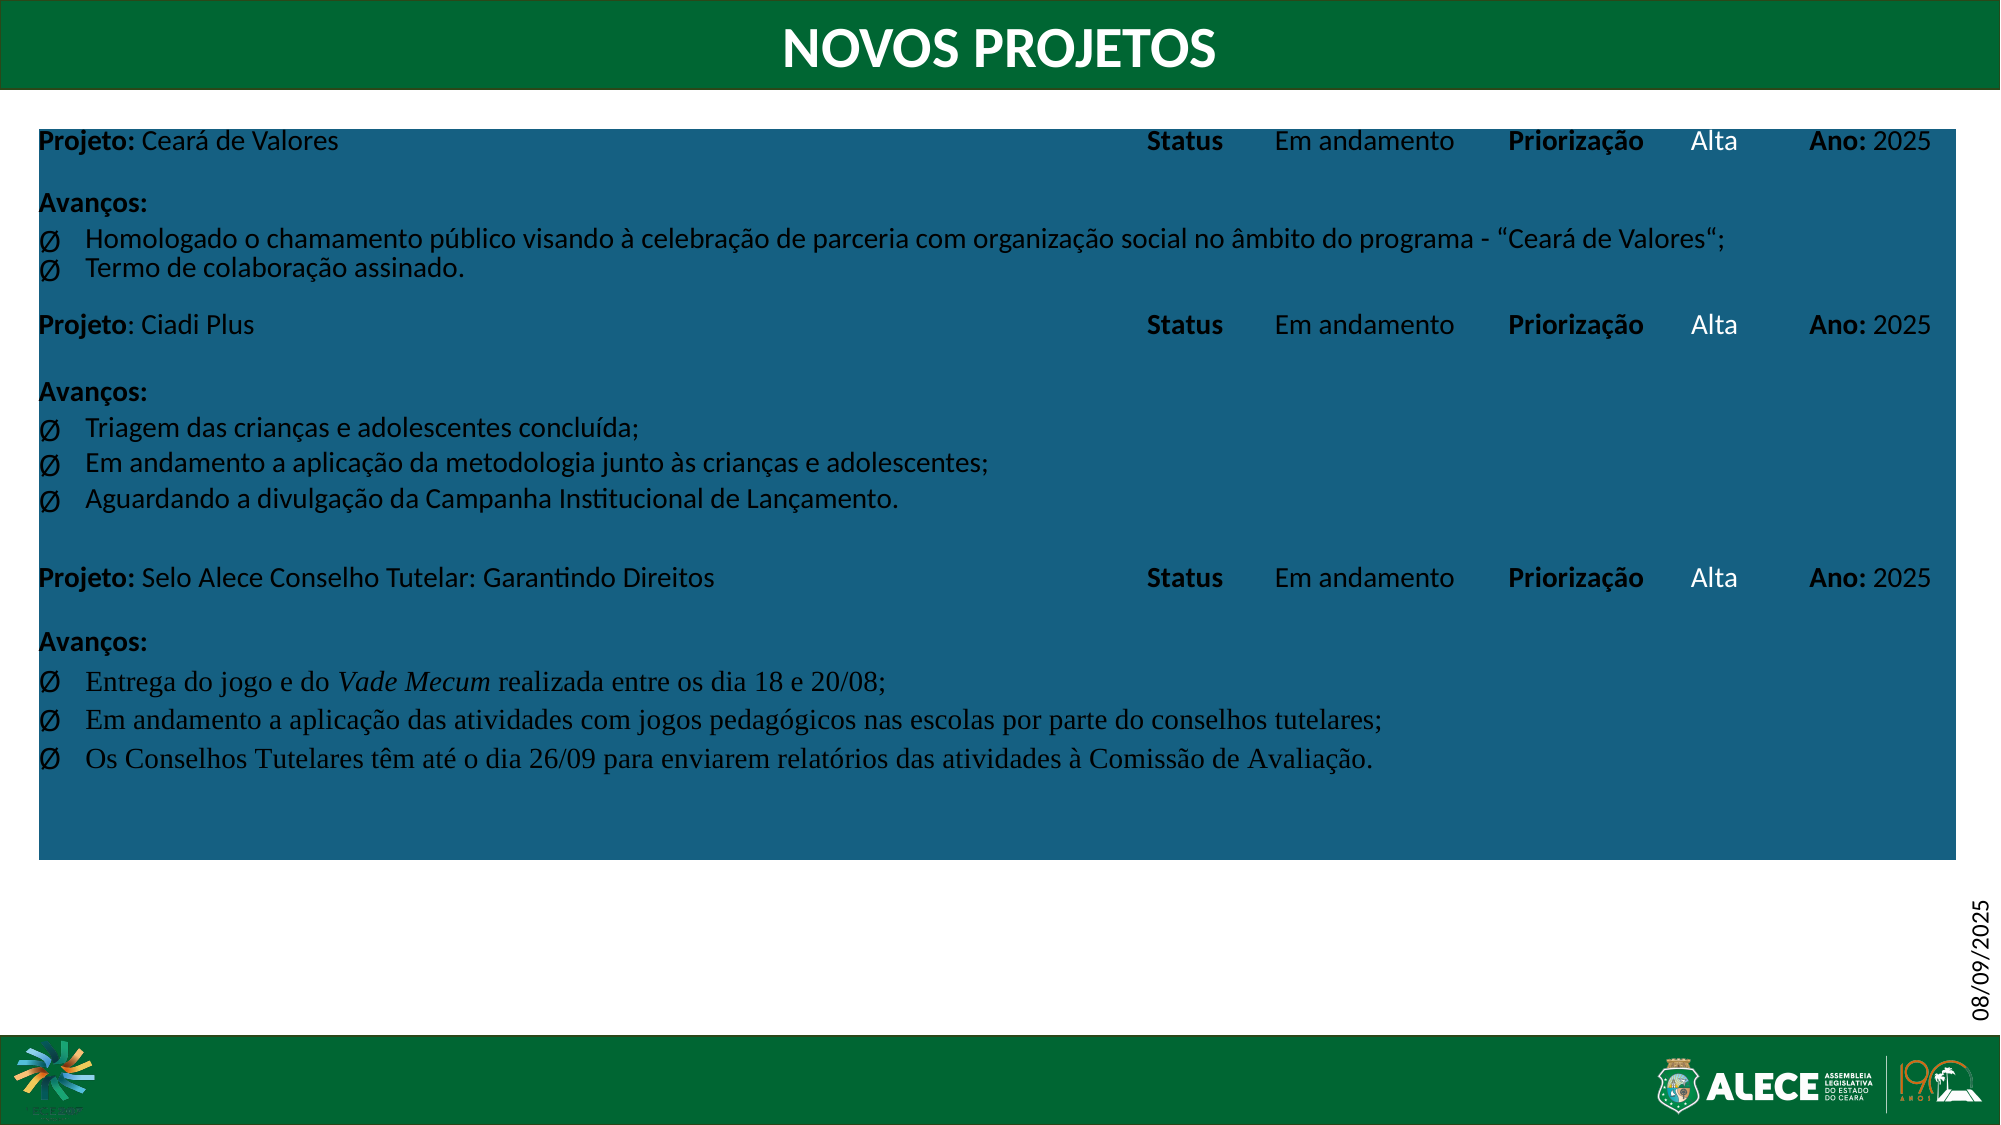

NOVOS PROJETOS
| Projeto: Ceará de Valores | Status | Em andamento | Priorização | Alta | Ano: 2025 |
| --- | --- | --- | --- | --- | --- |
| Avanços: Homologado o chamamento público visando à celebração de parceria com organização social no âmbito do programa - “Ceará de Valores“; Termo de colaboração assinado. | | | | | |
| Projeto: Ciadi Plus | Status | Em andamento | Priorização | Alta | Ano: 2025 |
| Avanços: Triagem das crianças e adolescentes concluída; Em andamento a aplicação da metodologia junto às crianças e adolescentes; Aguardando a divulgação da Campanha Institucional de Lançamento. | | | | | |
| Projeto: Selo Alece Conselho Tutelar: Garantindo Direitos | Status | Em andamento | Priorização | Alta | Ano: 2025 |
| Avanços: Entrega do jogo e do Vade Mecum realizada entre os dia 18 e 20/08; Em andamento a aplicação das atividades com jogos pedagógicos nas escolas por parte do conselhos tutelares; Os Conselhos Tutelares têm até o dia 26/09 para enviarem relatórios das atividades à Comissão de Avaliação. | | | | | |
08/09/2025